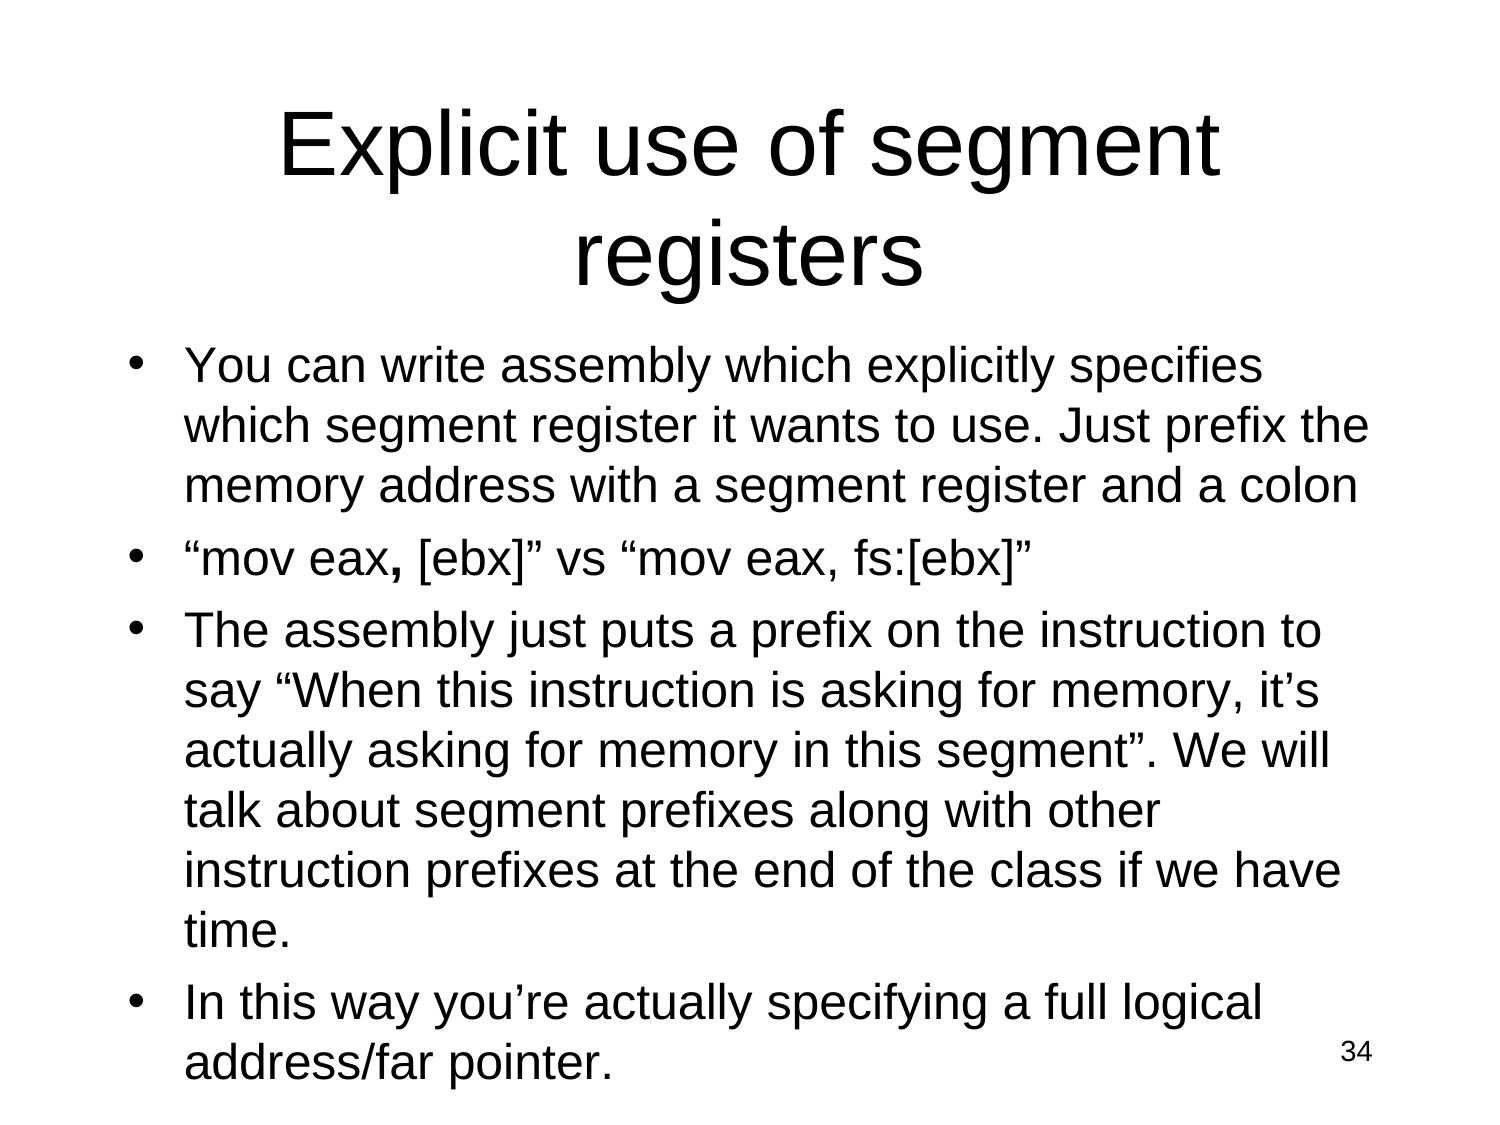

# Explicit use of segment registers
You can write assembly which explicitly specifies which segment register it wants to use. Just prefix the memory address with a segment register and a colon
“mov eax, [ebx]” vs “mov eax, fs:[ebx]”
The assembly just puts a prefix on the instruction to say “When this instruction is asking for memory, it’s actually asking for memory in this segment”. We will talk about segment prefixes along with other instruction prefixes at the end of the class if we have time.
In this way you’re actually specifying a full logical address/far pointer.